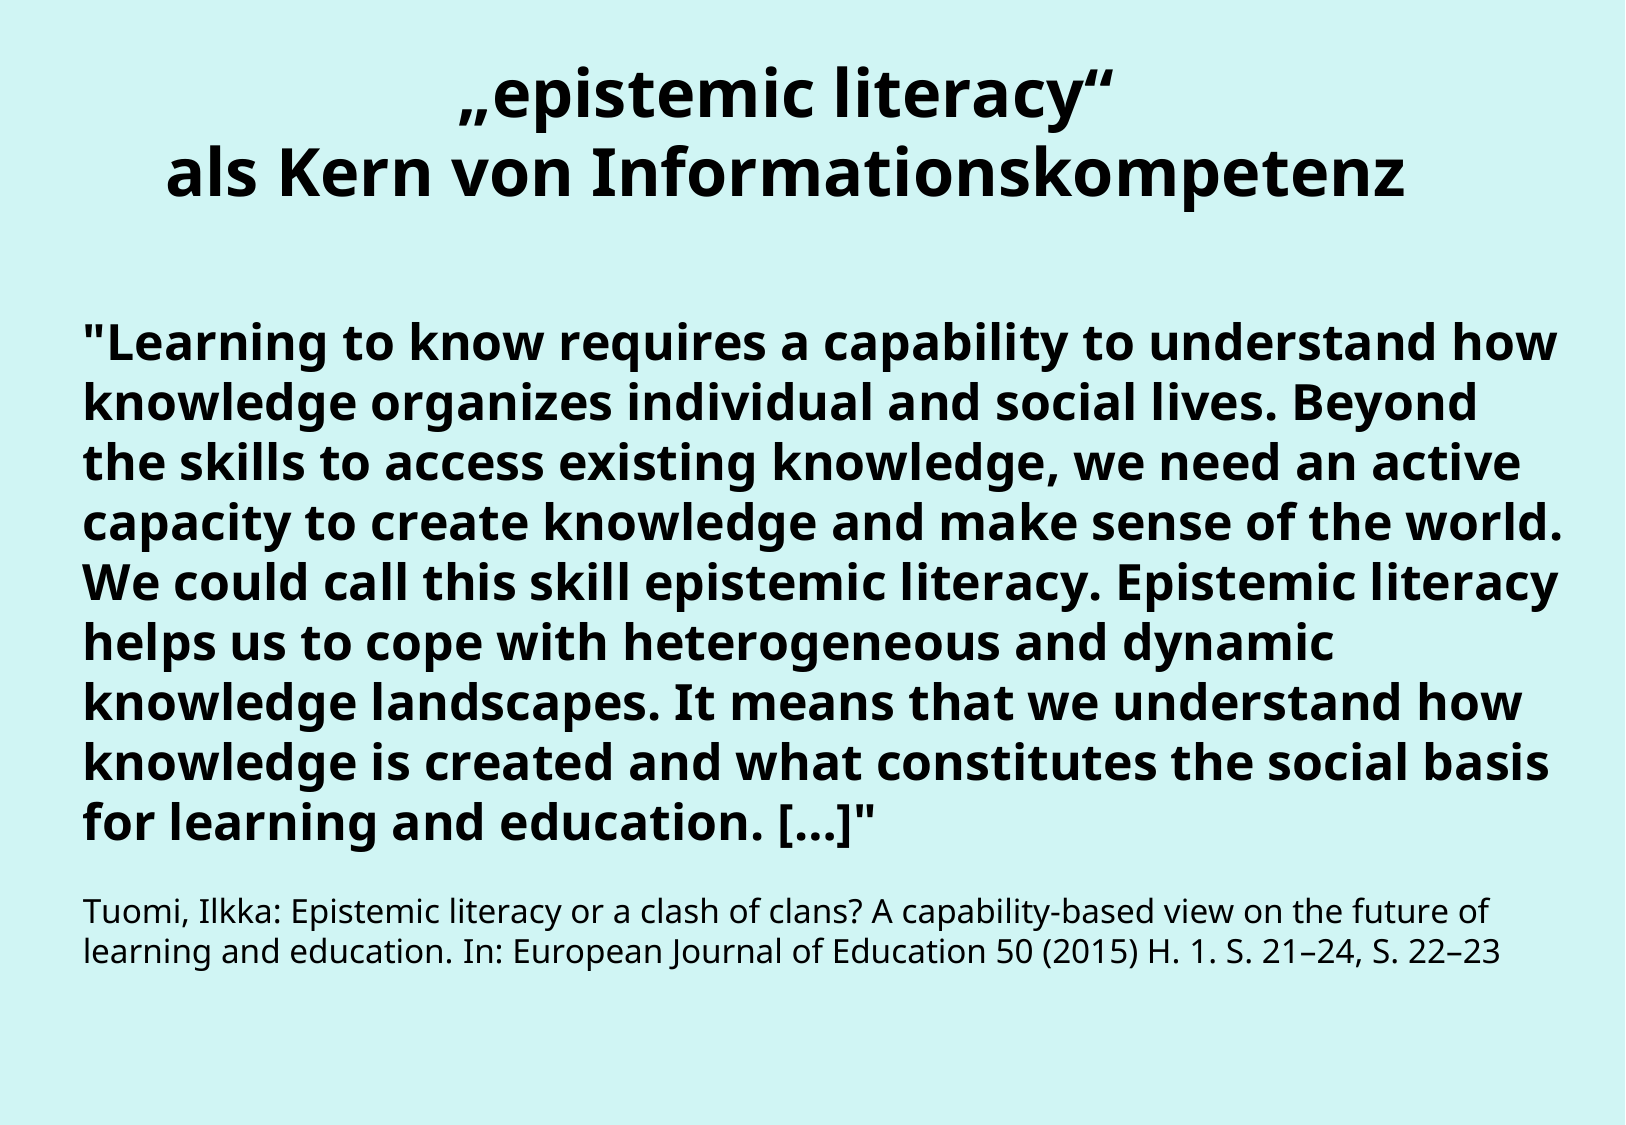

# „epistemic literacy“ als Kern von Informationskompetenz
"Learning to know requires a capability to understand how knowledge organizes individual and social lives. Beyond the skills to access existing knowledge, we need an active capacity to create knowledge and make sense of the world. We could call this skill epistemic literacy. Epistemic literacy helps us to cope with heterogeneous and dynamic knowledge landscapes. It means that we understand how knowledge is created and what constitutes the social basis for learning and education. […]"
Tuomi, Ilkka: Epistemic literacy or a clash of clans? A capability-based view on the future of learning and education. In: European Journal of Education 50 (2015) H. 1. S. 21–24, S. 22–23